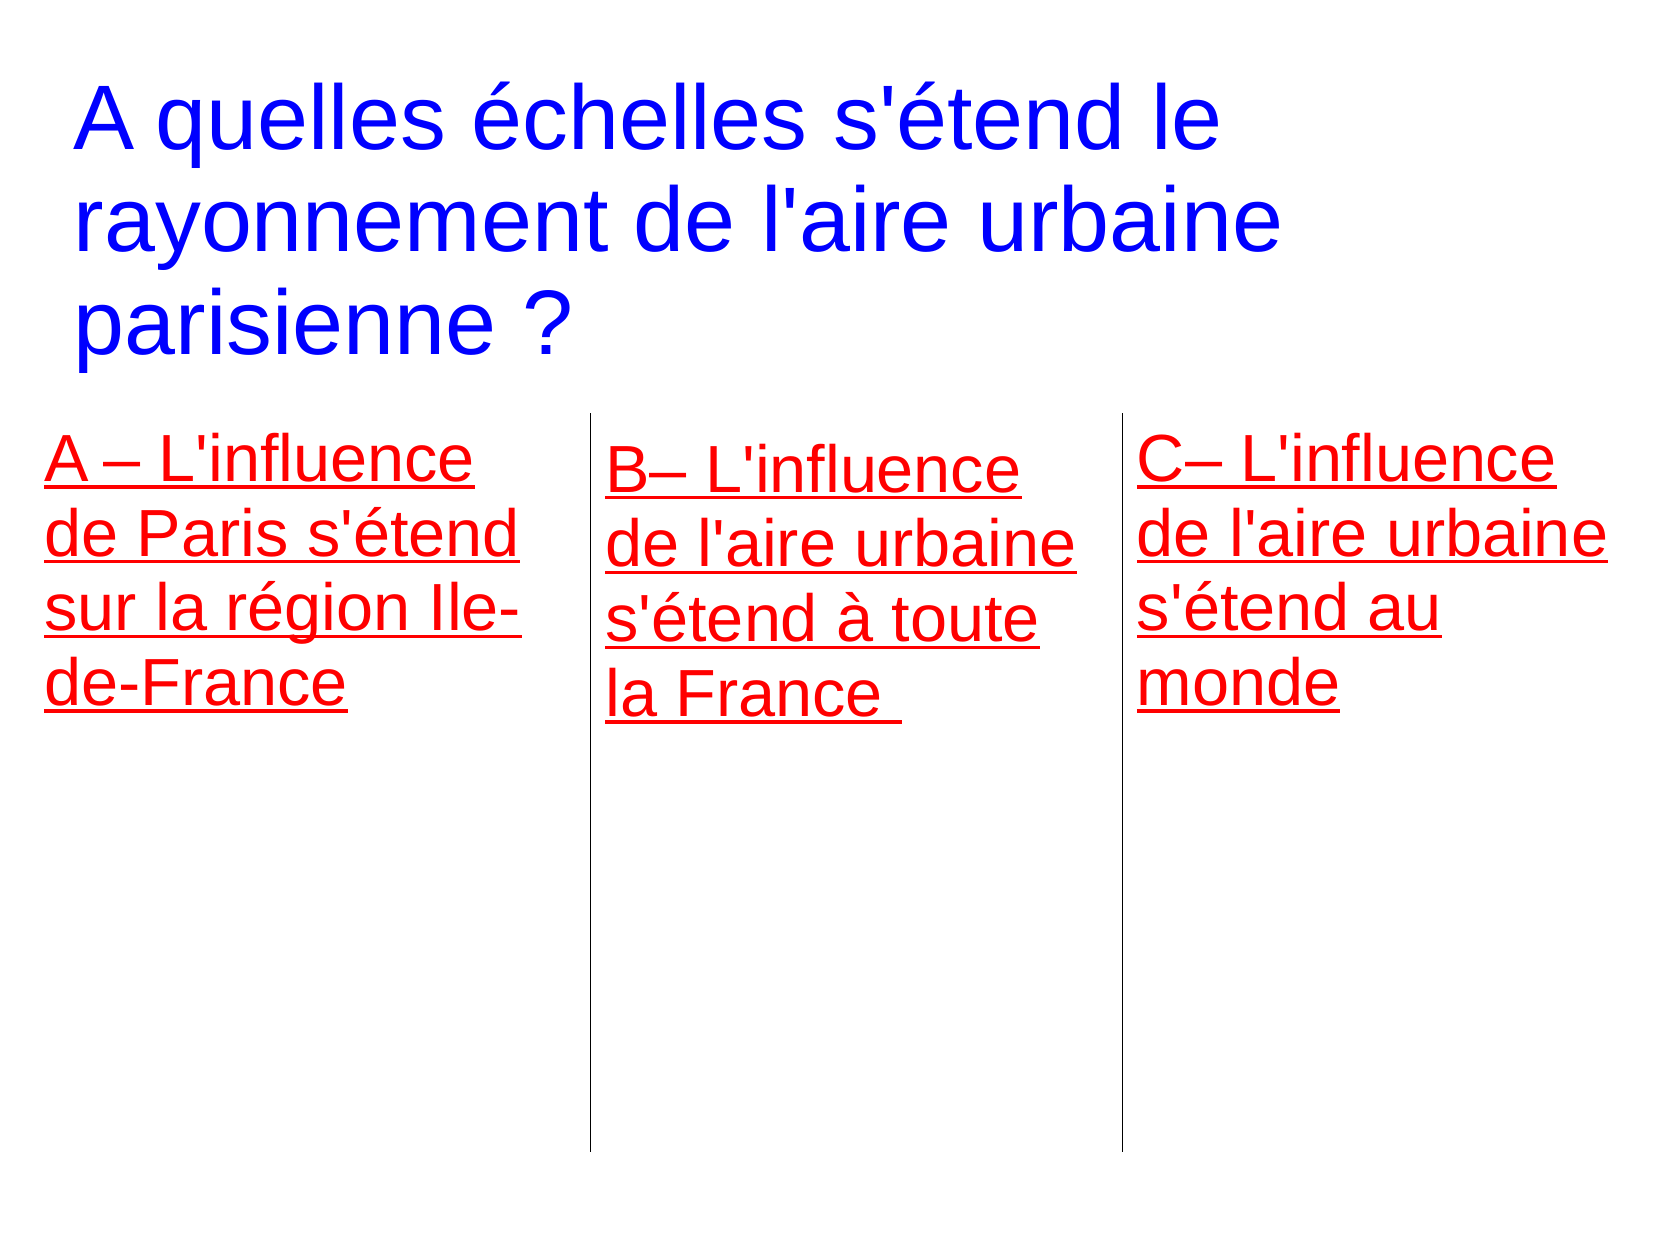

A quelles échelles s'étend le rayonnement de l'aire urbaine parisienne ?
A – L'influence de Paris s'étend sur la région Ile-de-France
C– L'influence de l'aire urbaine
s'étend au monde
B– L'influence de l'aire urbaine
s'étend à toute la France